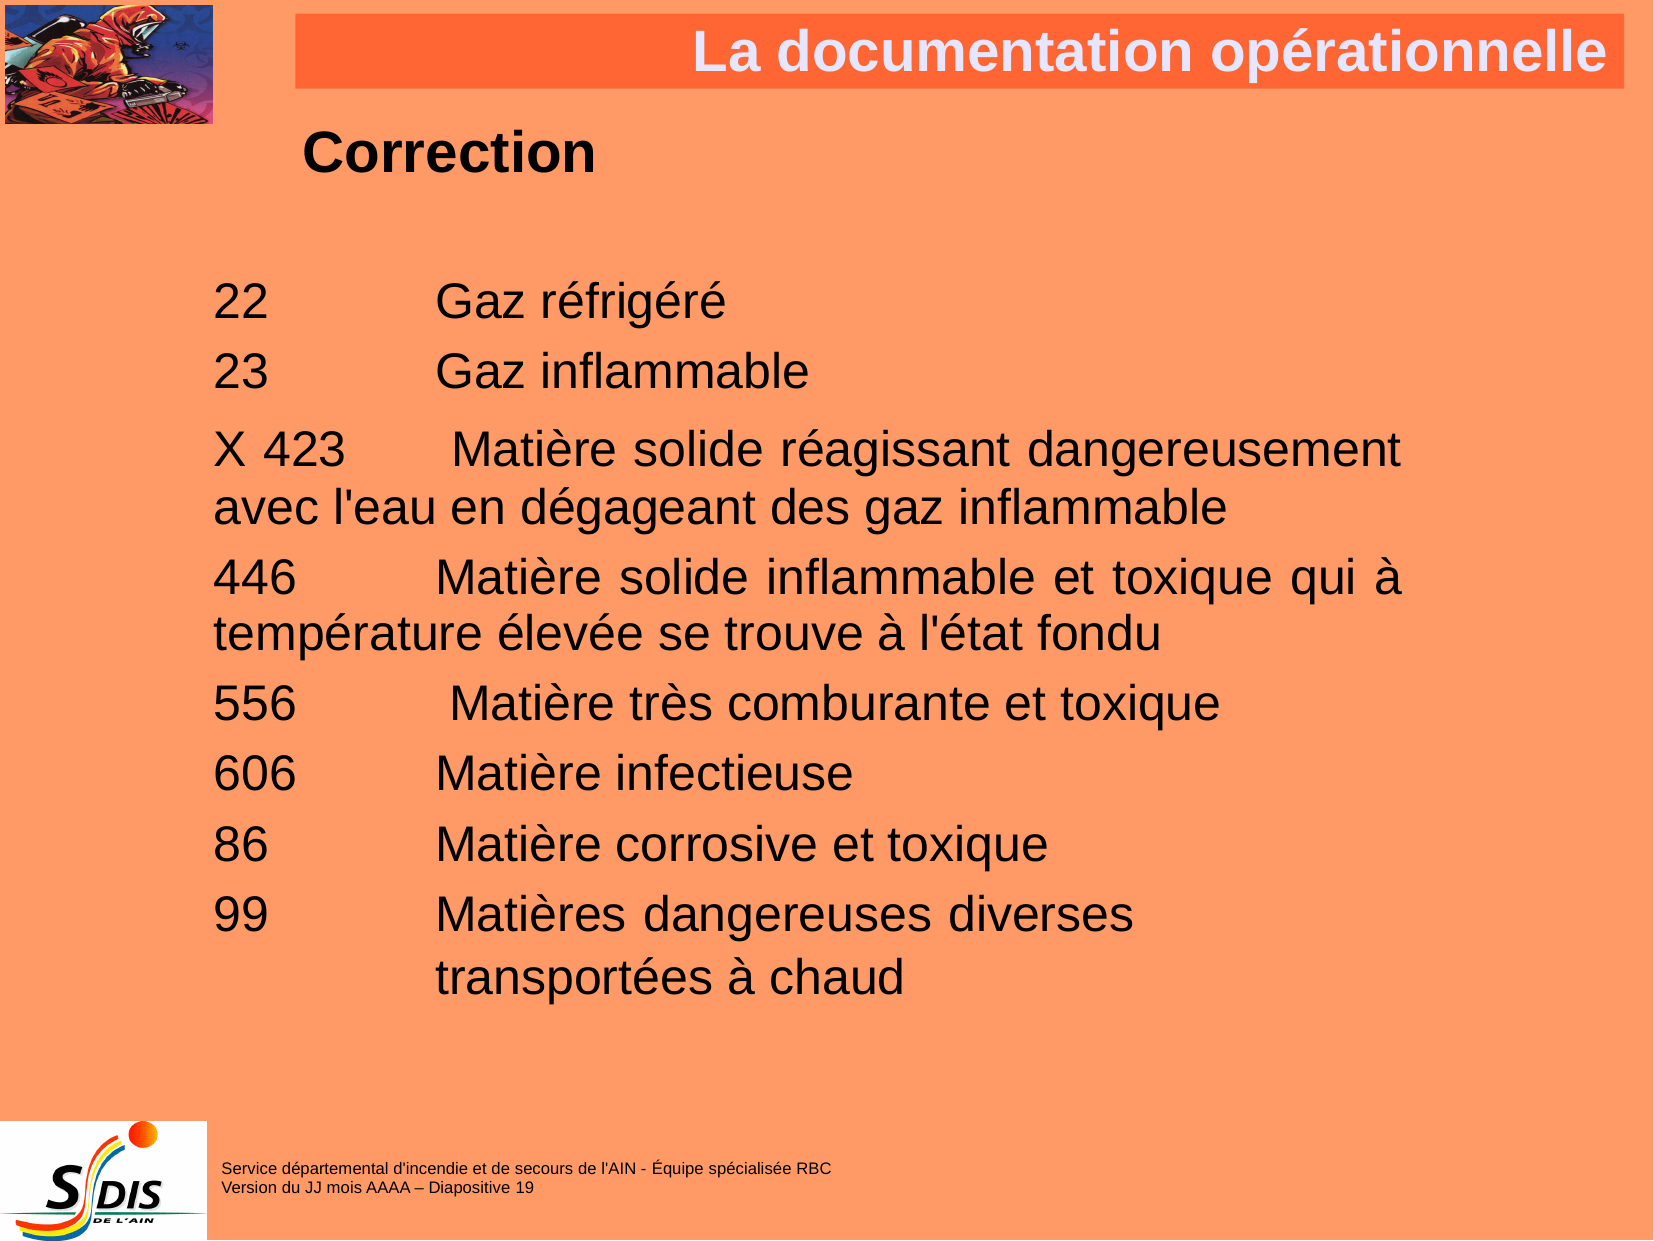

La documentation opérationnelle
Correction
# 22			Gaz réfrigéré
23			Gaz inflammable
X 423 Matière solide réagissant dangereusement avec l'eau en dégageant des gaz inflammable
446		Matière solide inflammable et toxique qui à température élevée se trouve à l'état fondu
556		 Matière très comburante et toxique
606		Matière infectieuse
86			Matière corrosive et toxique
99			Matières dangereuses diverses 							transportées à chaud